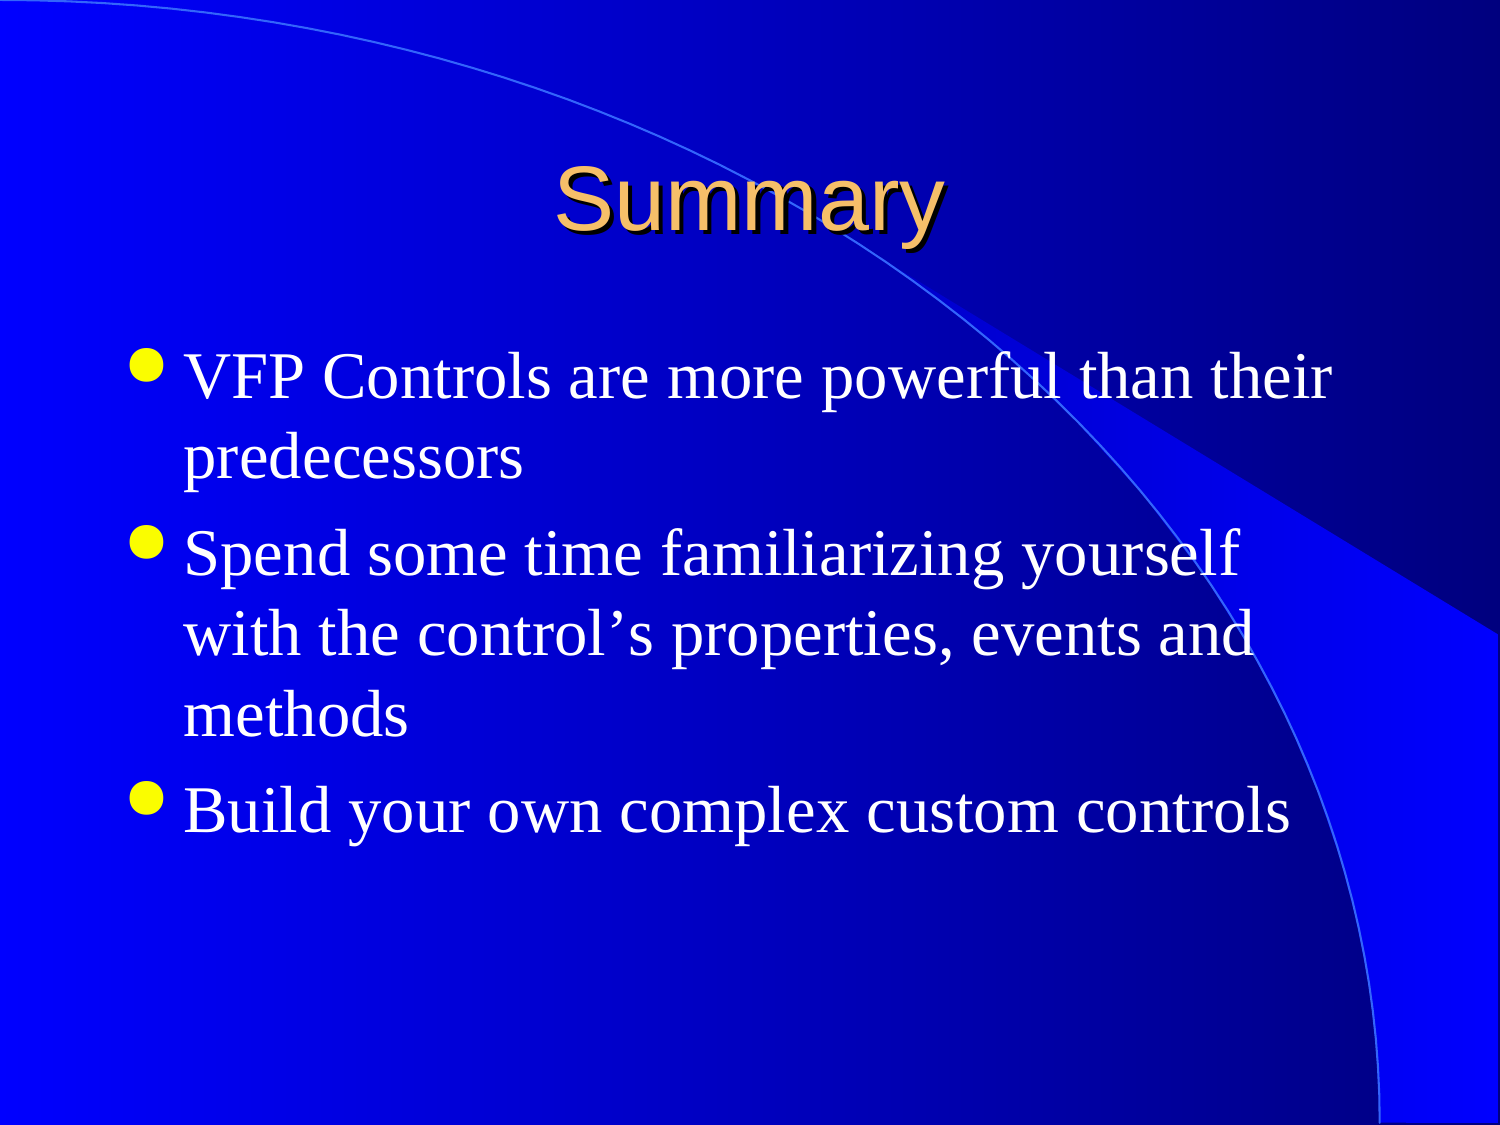

# Summary
VFP Controls are more powerful than their predecessors
Spend some time familiarizing yourself with the control’s properties, events and methods
Build your own complex custom controls